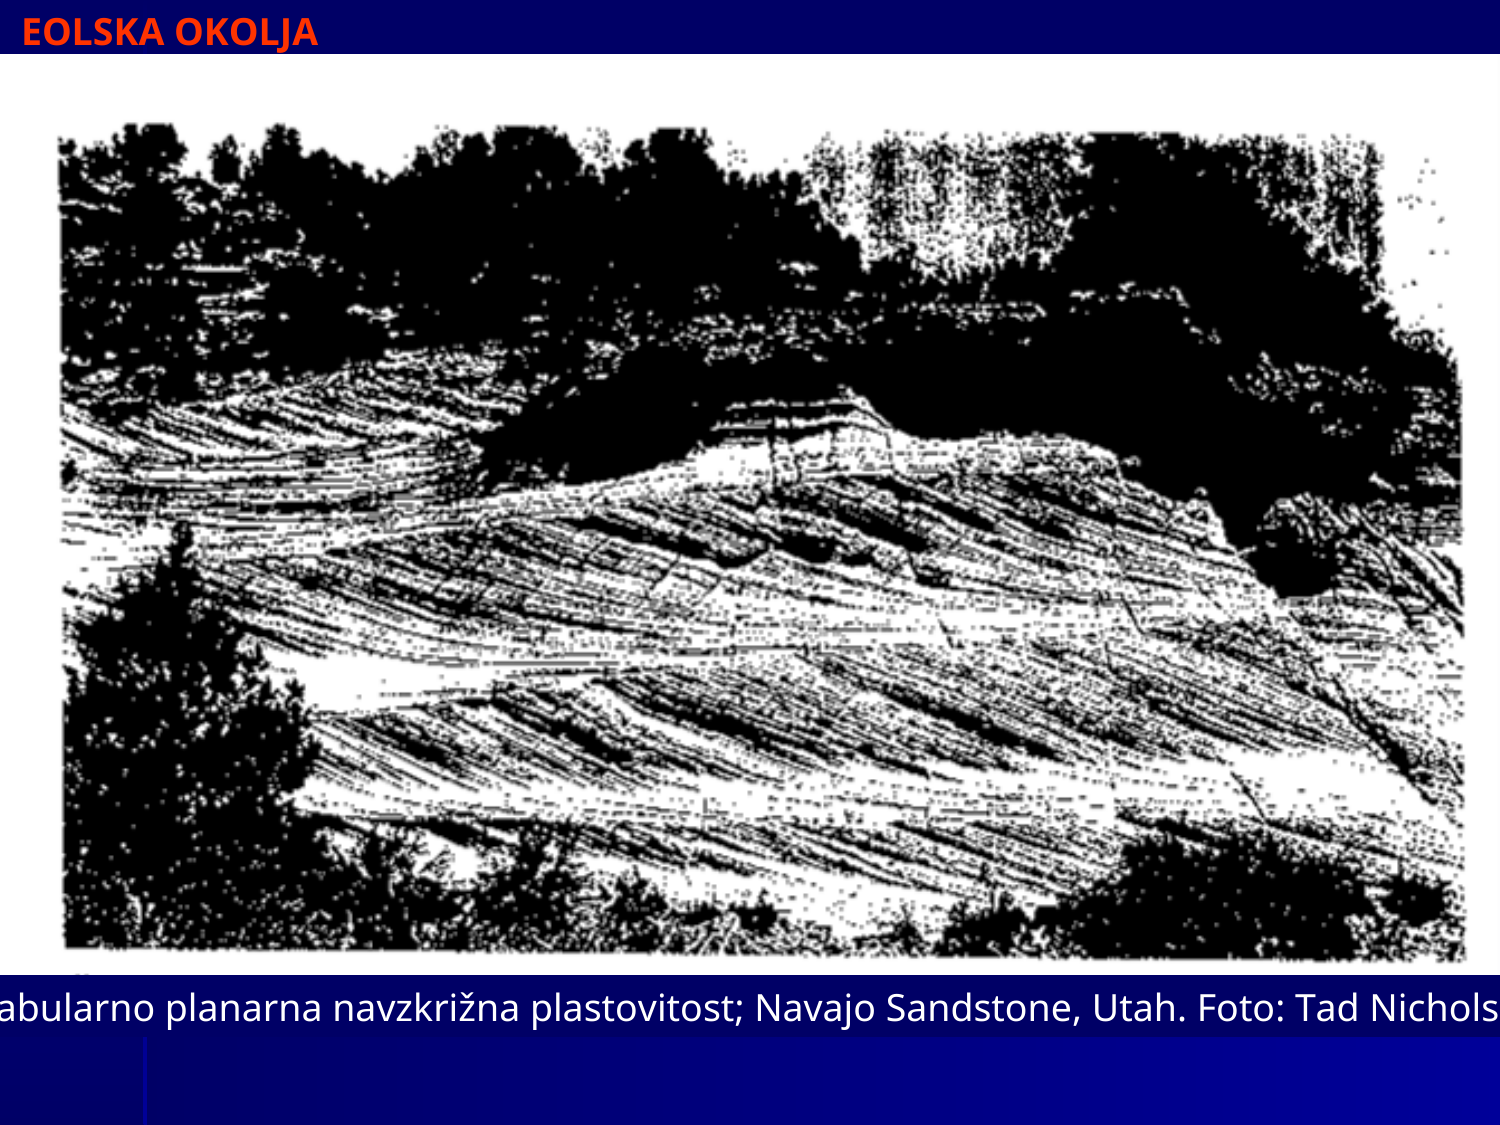

EOLSKA OKOLJA
Tabularno planarna navzkrižna plastovitost; Navajo Sandstone, Utah. Foto: Tad Nichols